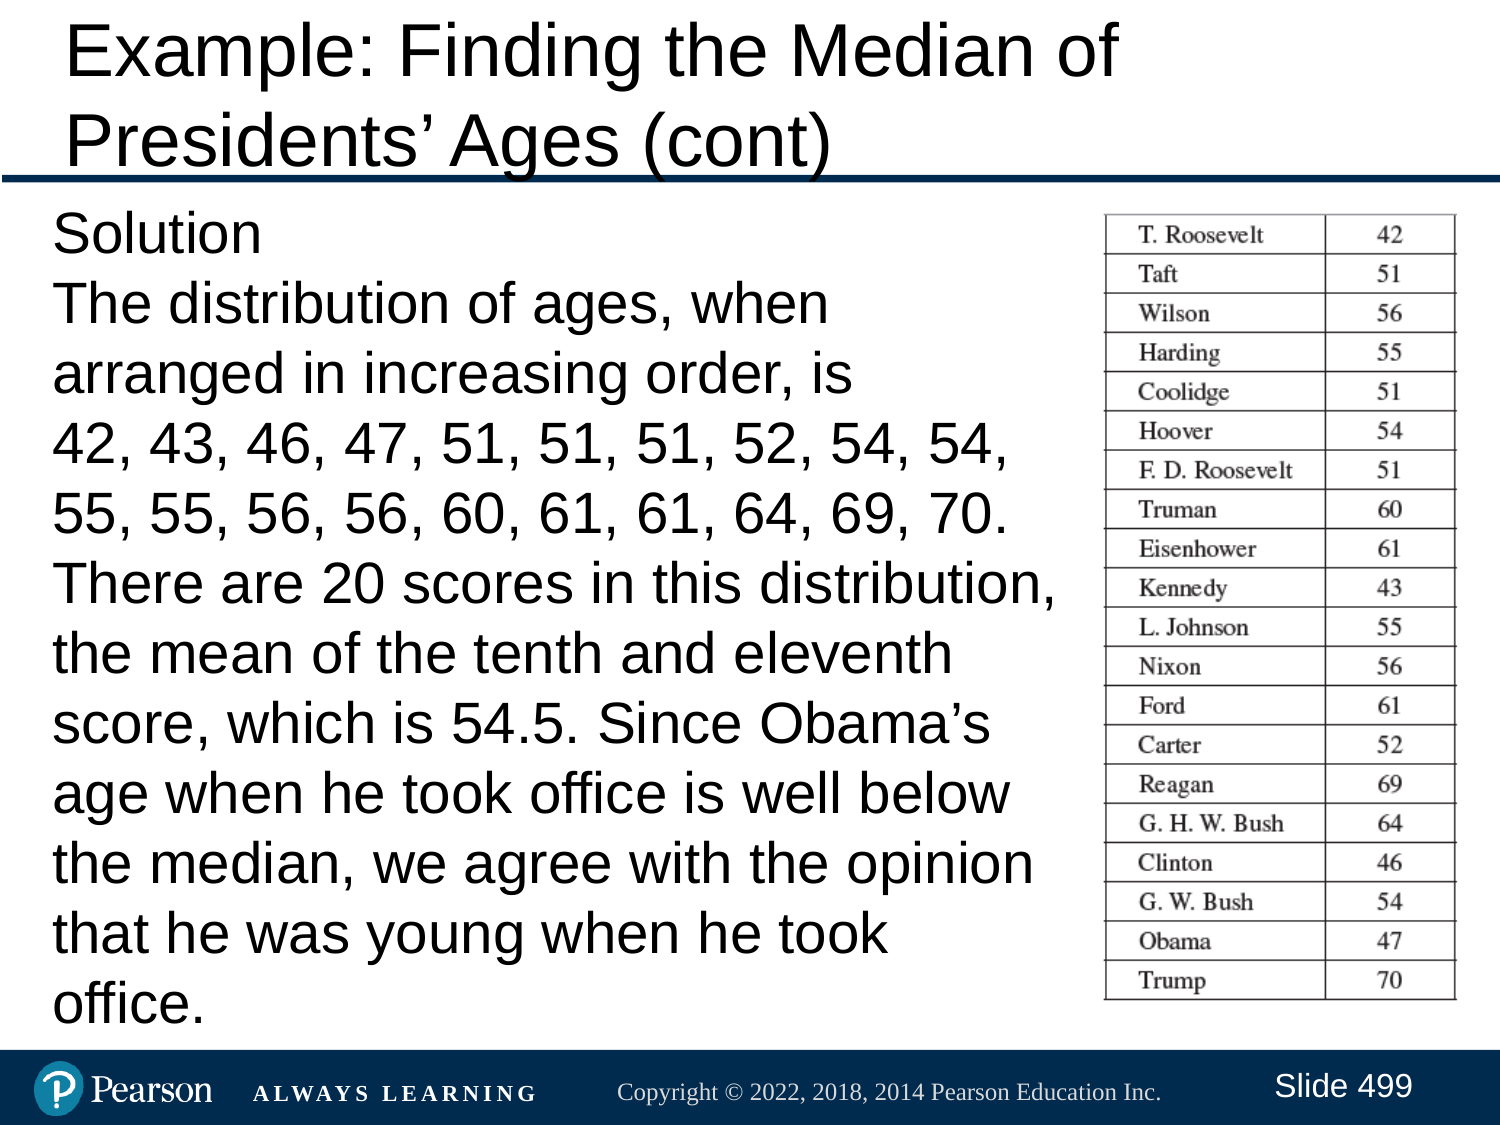

# Example: Finding the Median of Presidents’ Ages (cont)
Solution
The distribution of ages, when arranged in increasing order, is
42, 43, 46, 47, 51, 51, 51, 52, 54, 54, 55, 55, 56, 56, 60, 61, 61, 64, 69, 70.
There are 20 scores in this distribution, the mean of the tenth and eleventh score, which is 54.5. Since Obama’s age when he took office is well below the median, we agree with the opinion that he was young when he took office.